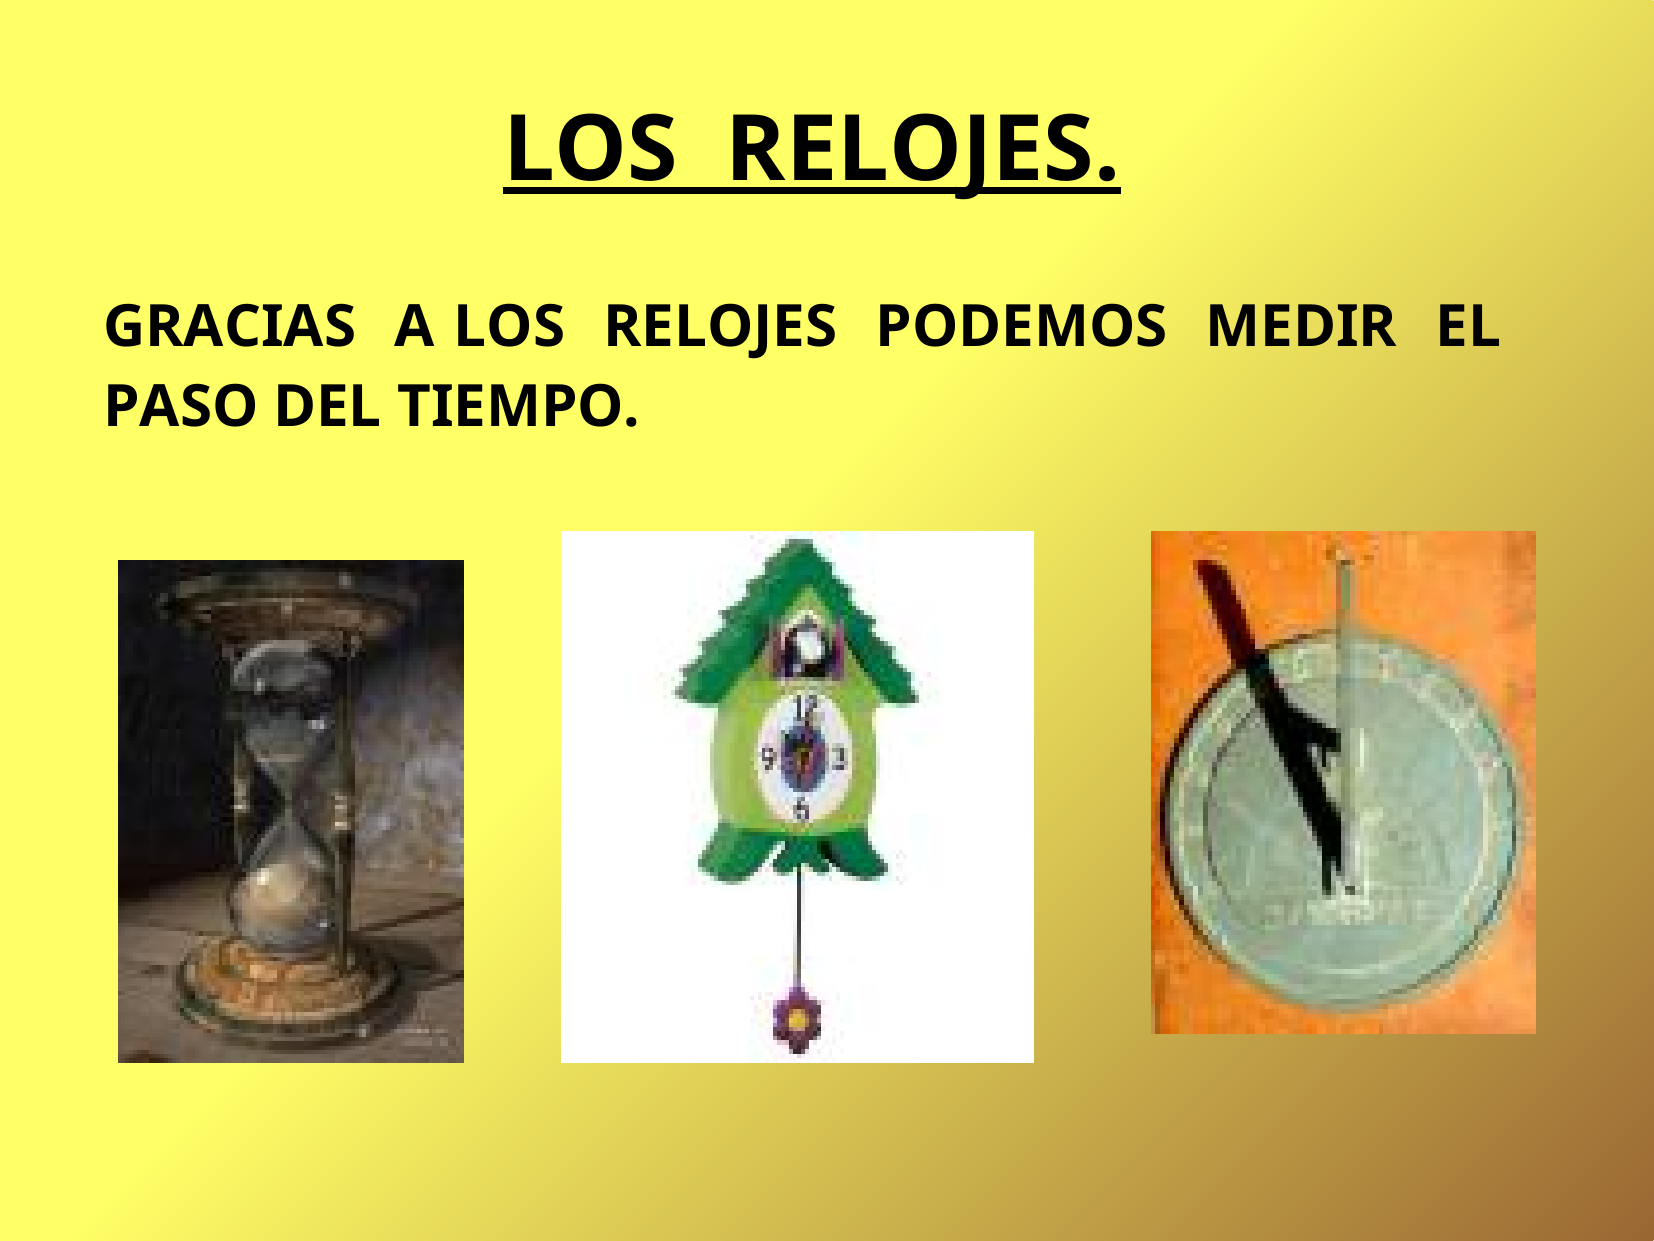

LOS RELOJES.
GRACIAS A LOS RELOJES PODEMOS MEDIR EL PASO DEL TIEMPO.